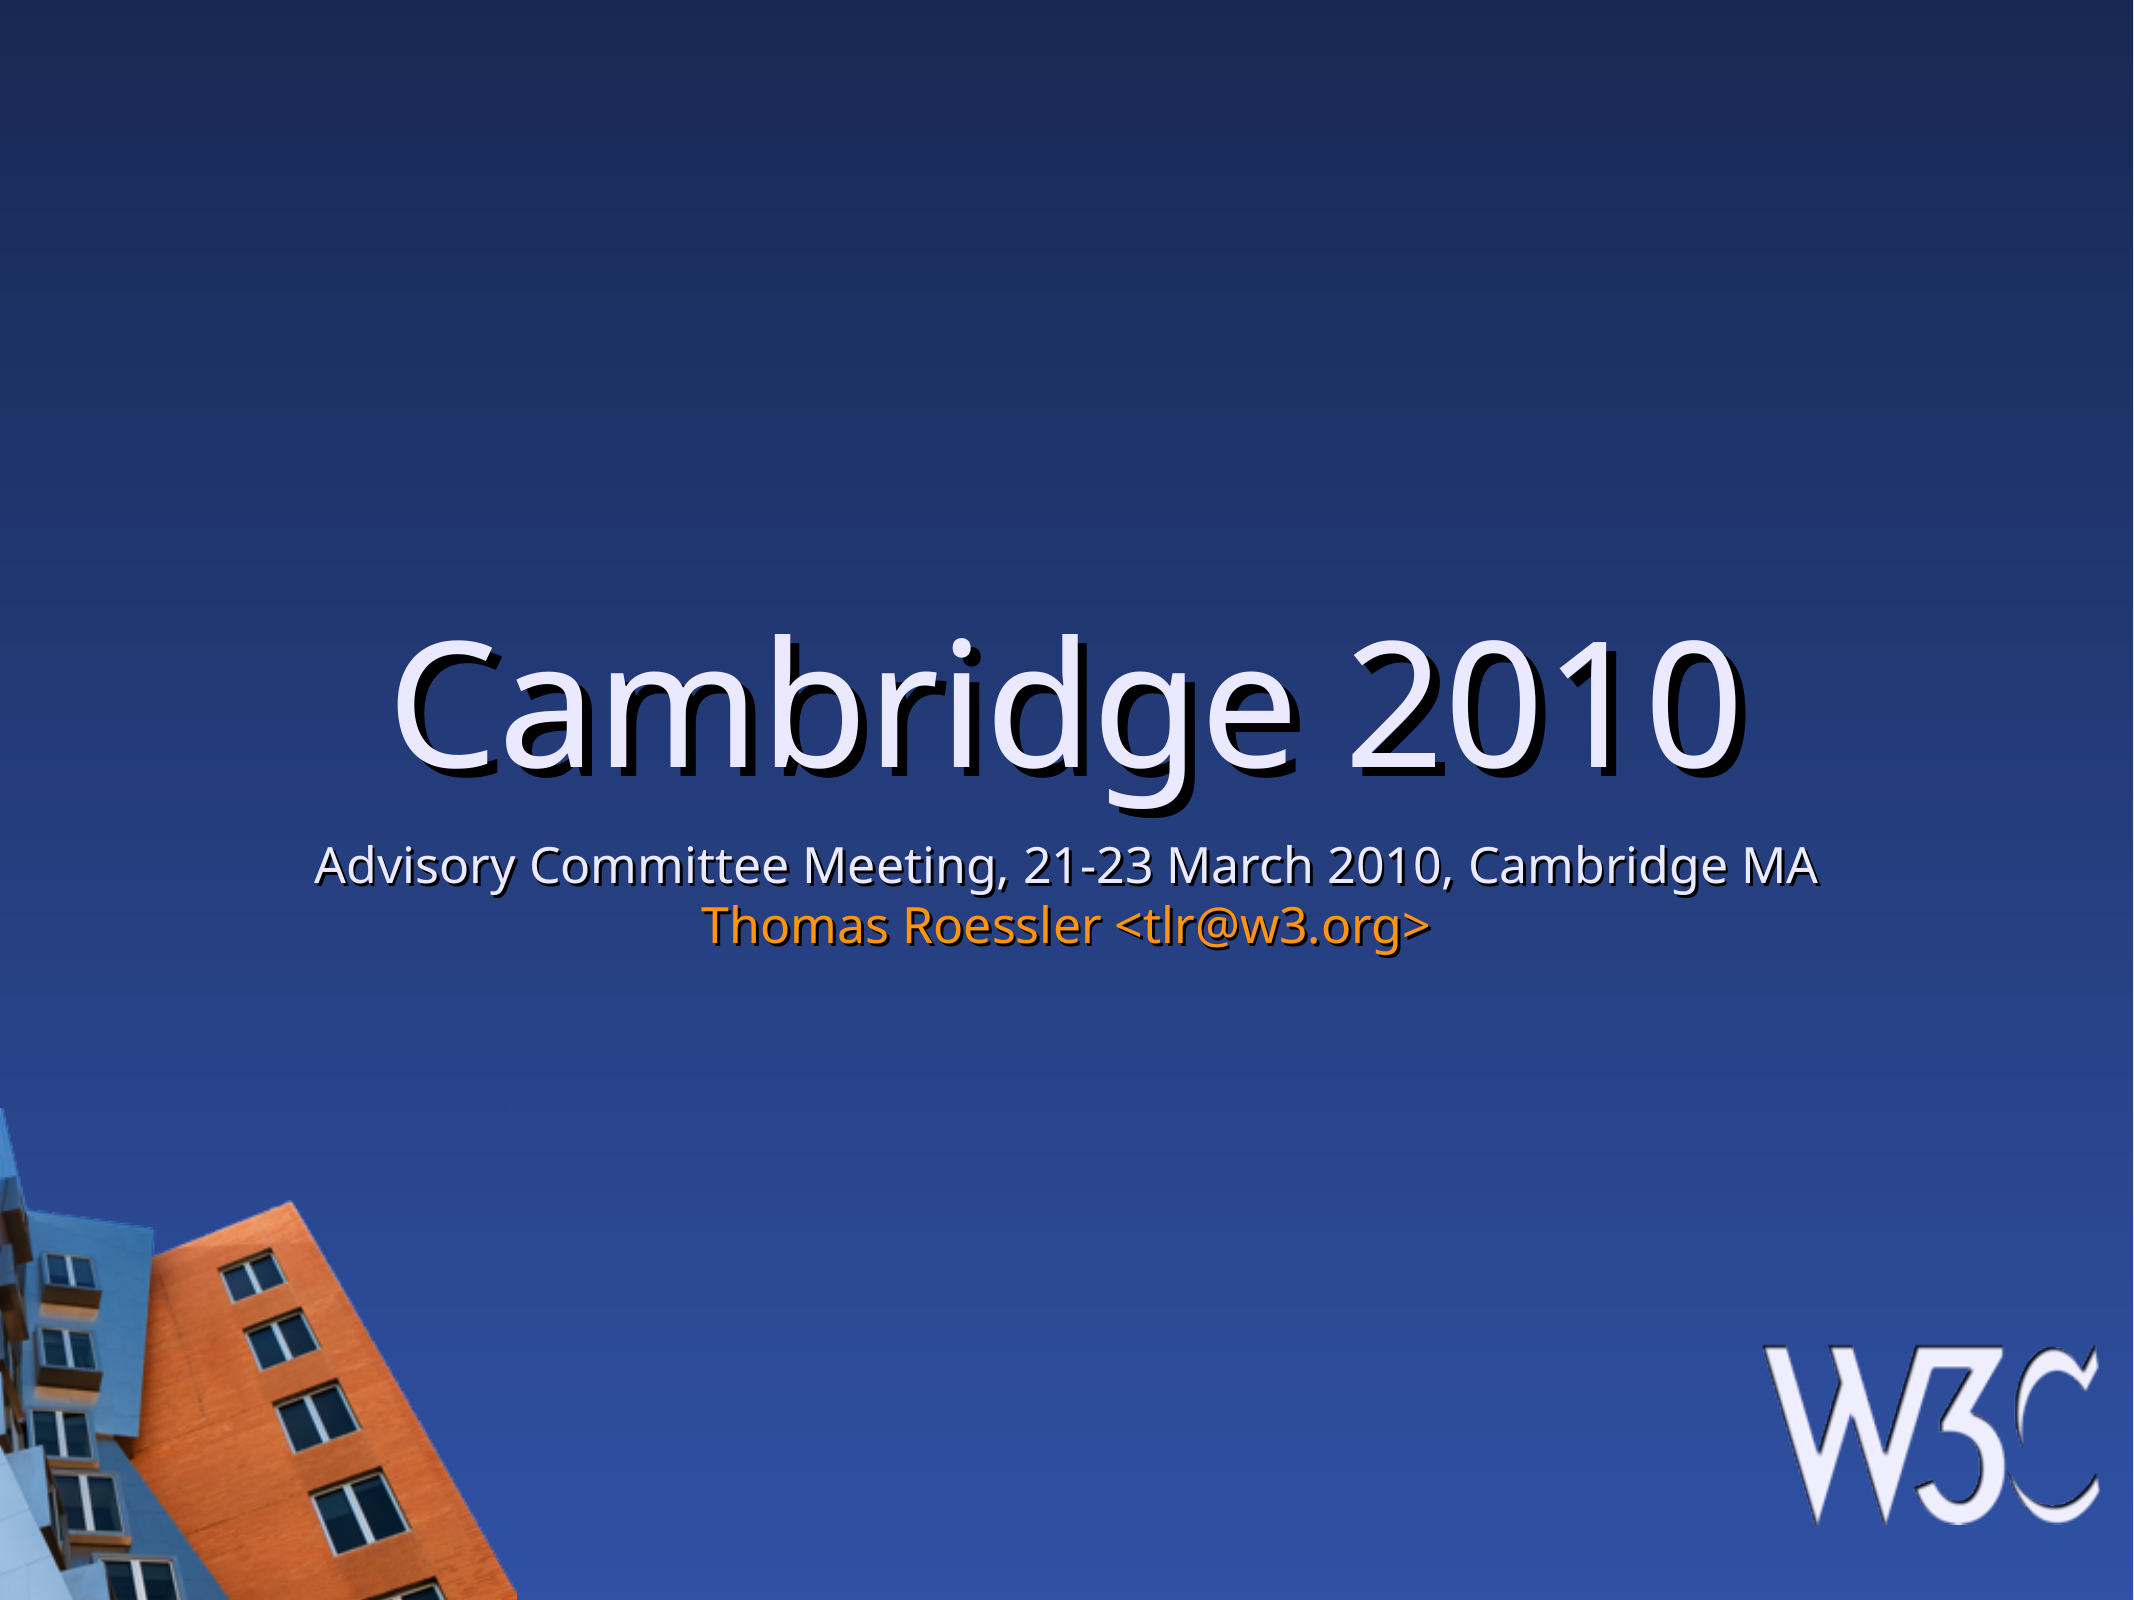

# Cambridge 2010
Advisory Committee Meeting, 21-23 March 2010, Cambridge MA
Thomas Roessler <tlr@w3.org>